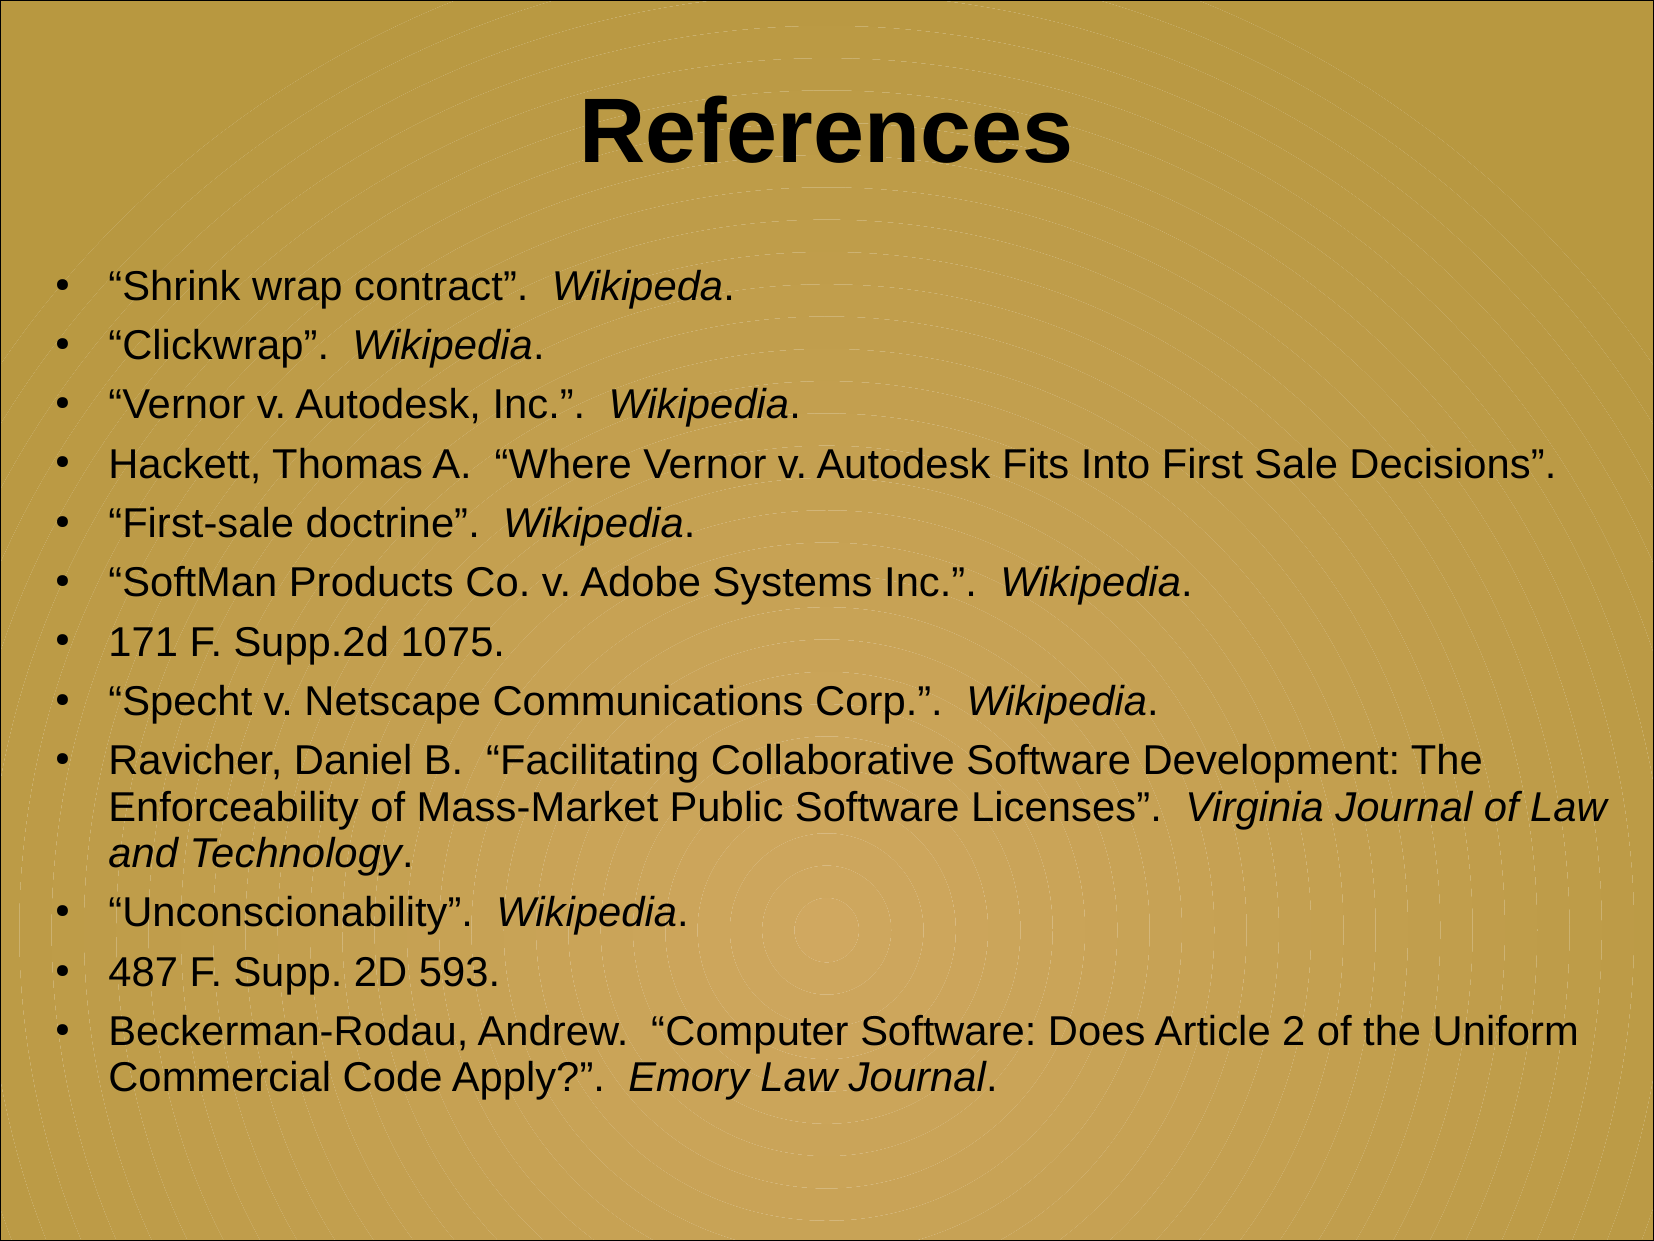

# References
“Shrink wrap contract”. Wikipeda.
“Clickwrap”. Wikipedia.
“Vernor v. Autodesk, Inc.”. Wikipedia.
Hackett, Thomas A. “Where Vernor v. Autodesk Fits Into First Sale Decisions”.
“First-sale doctrine”. Wikipedia.
“SoftMan Products Co. v. Adobe Systems Inc.”. Wikipedia.
171 F. Supp.2d 1075.
“Specht v. Netscape Communications Corp.”. Wikipedia.
Ravicher, Daniel B. “Facilitating Collaborative Software Development: The Enforceability of Mass-Market Public Software Licenses”. Virginia Journal of Law and Technology.
“Unconscionability”. Wikipedia.
487 F. Supp. 2D 593.
Beckerman-Rodau, Andrew. “Computer Software: Does Article 2 of the Uniform Commercial Code Apply?”. Emory Law Journal.